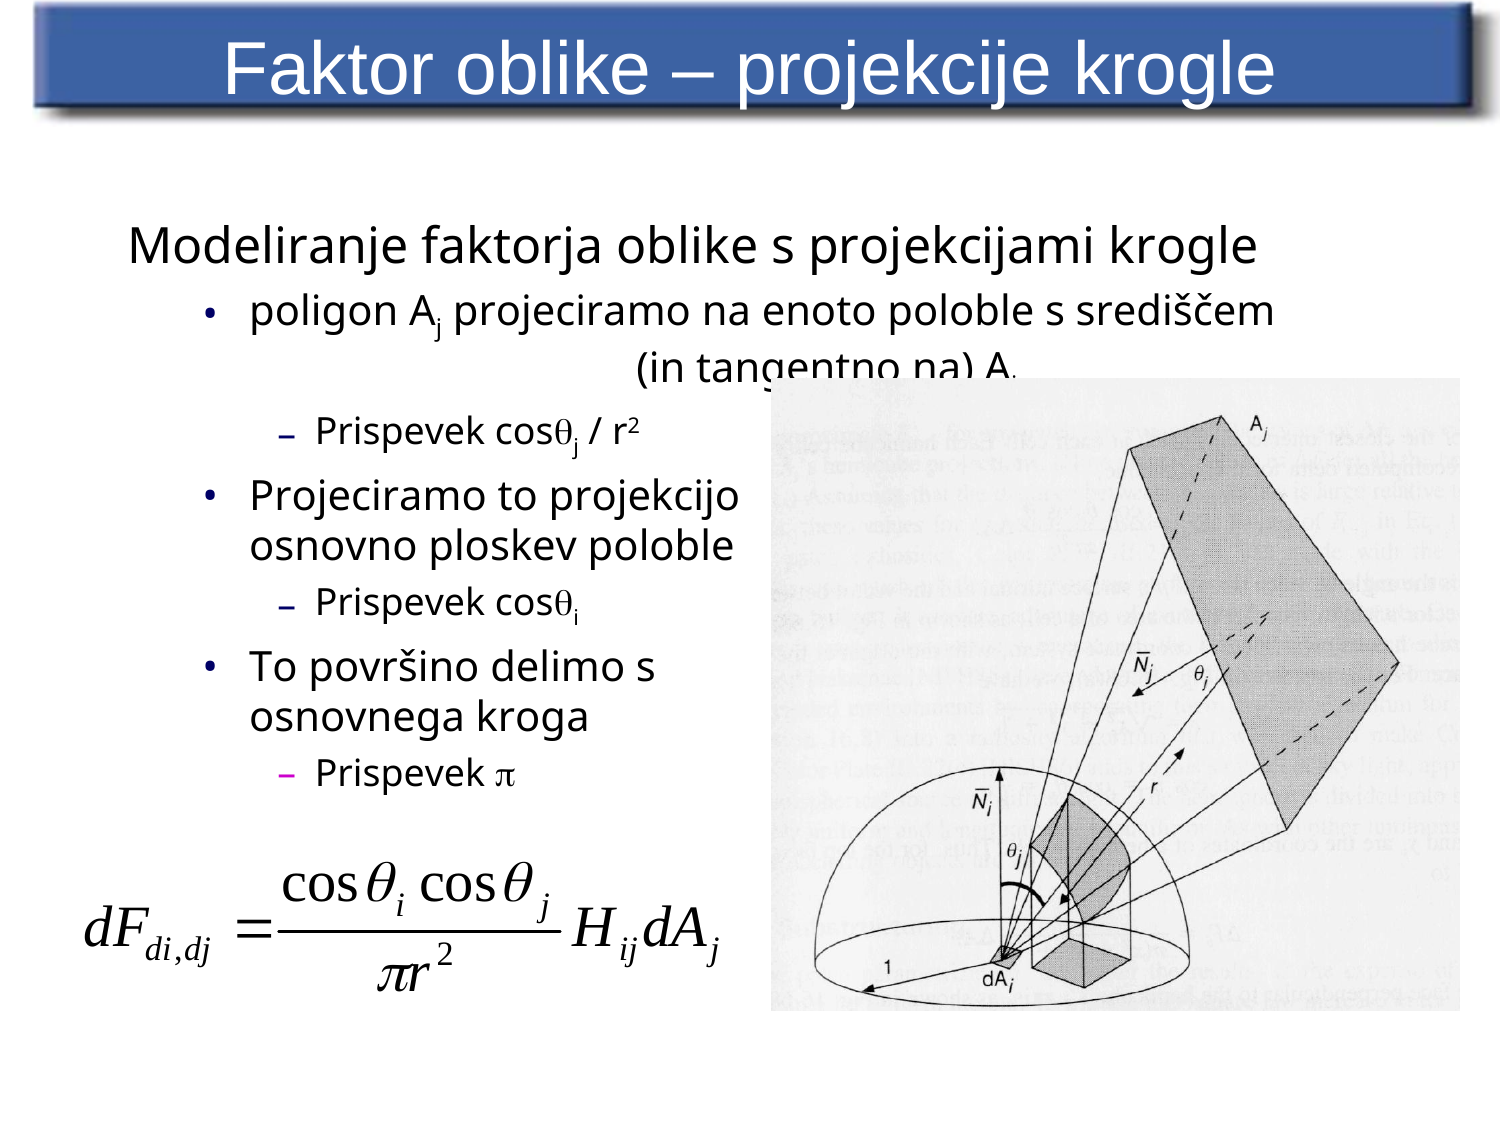

# Faktor oblike – projekcije krogle
Modeliranje faktorja oblike s projekcijami krogle
poligon Aj projeciramo na enoto poloble s središčem (in tangentno na) Ai
Prispevek cosj / r2
Projeciramo to projekcijo na osnovno ploskev poloble
Prispevek cosi
To površino delimo s povšino osnovnega kroga
Prispevek 